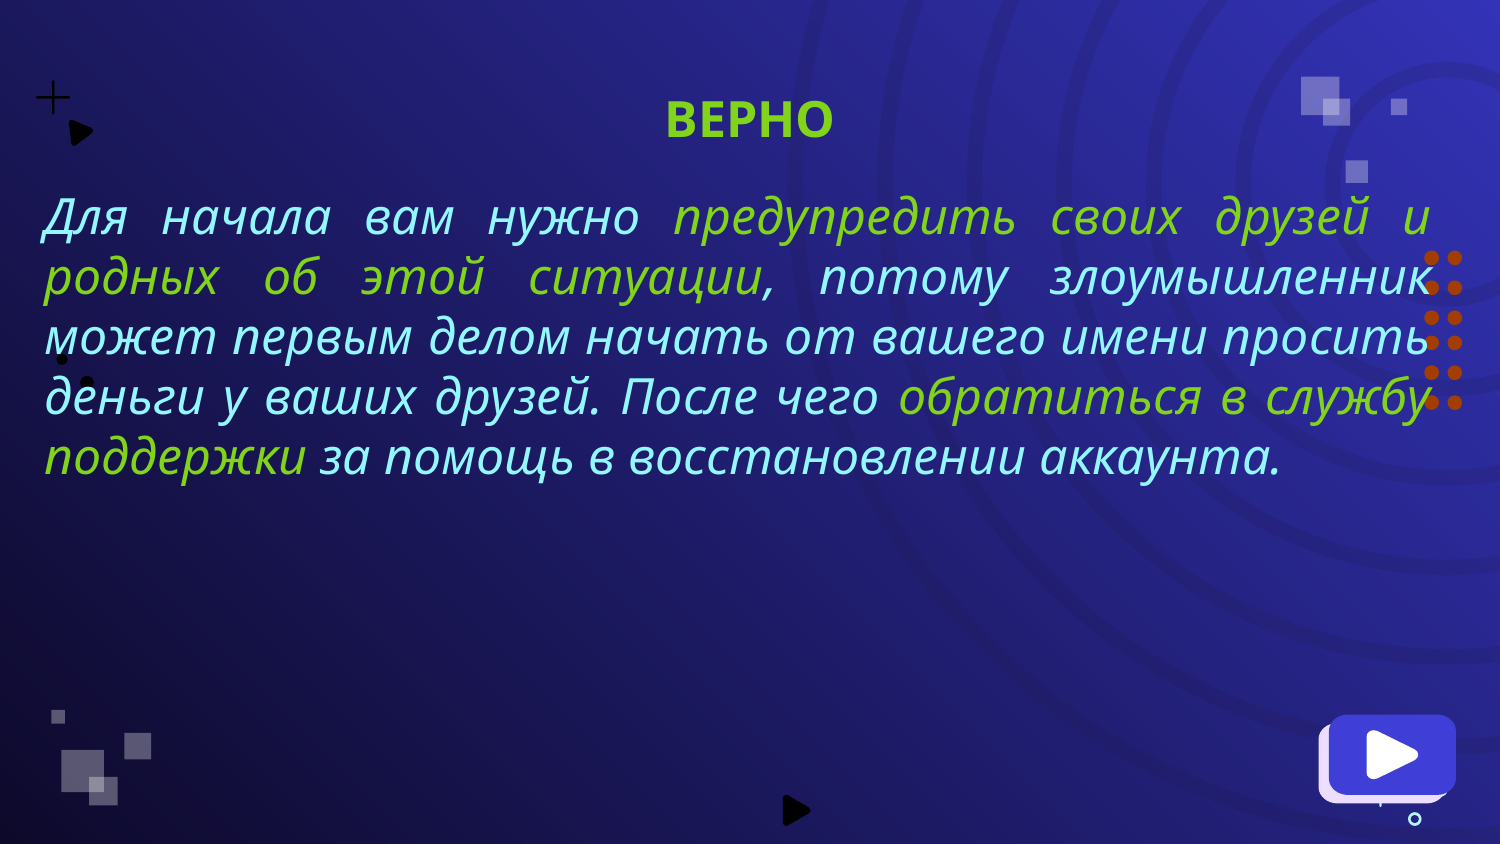

# ВЕРНО
Для начала вам нужно предупредить своих друзей и родных об этой ситуации, потому злоумышленник может первым делом начать от вашего имени просить деньги у ваших друзей. После чего обратиться в службу поддержки за помощь в восстановлении аккаунта.